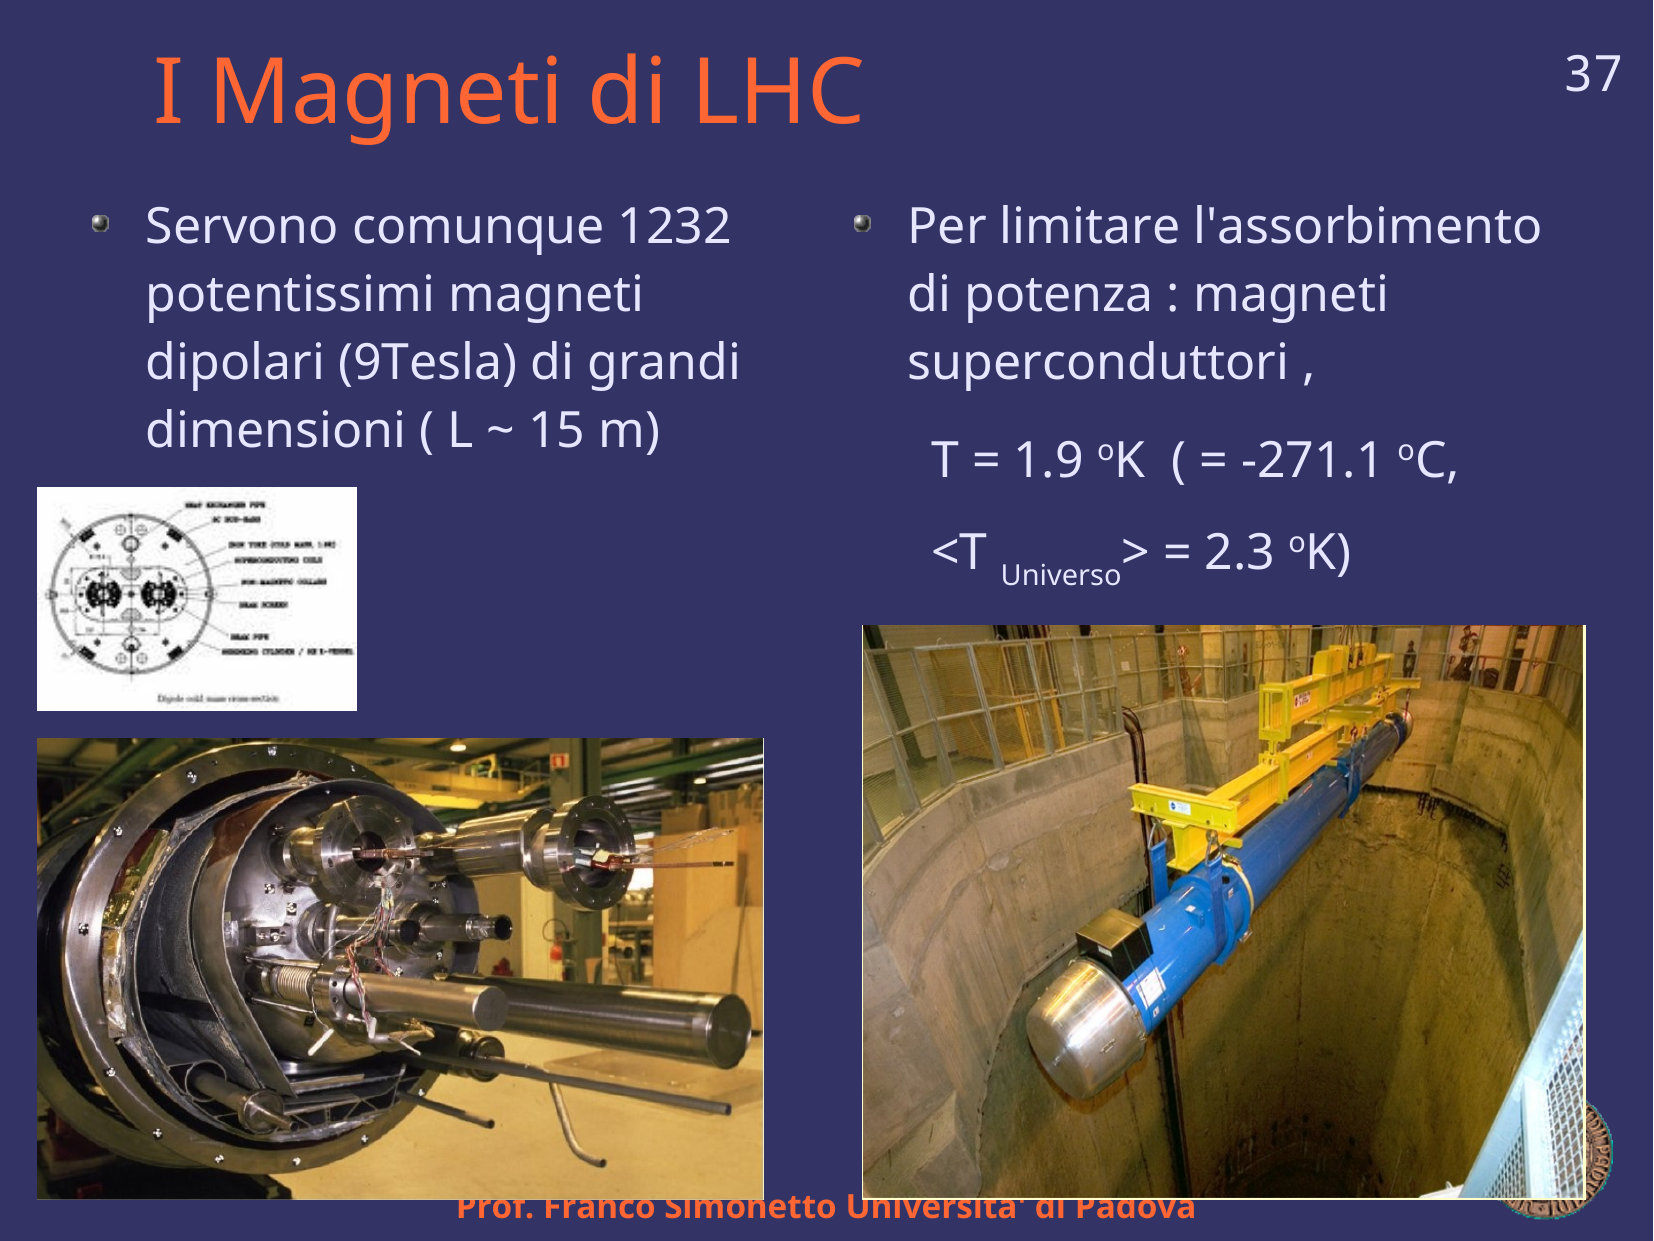

# I Magneti di LHC
37
Servono comunque 1232 potentissimi magneti dipolari (9Tesla) di grandi dimensioni ( L ~ 15 m)
Per limitare l'assorbimento di potenza : magneti superconduttori ,
T = 1.9 oK ( = -271.1 oC,
<T Universo> = 2.3 oK)